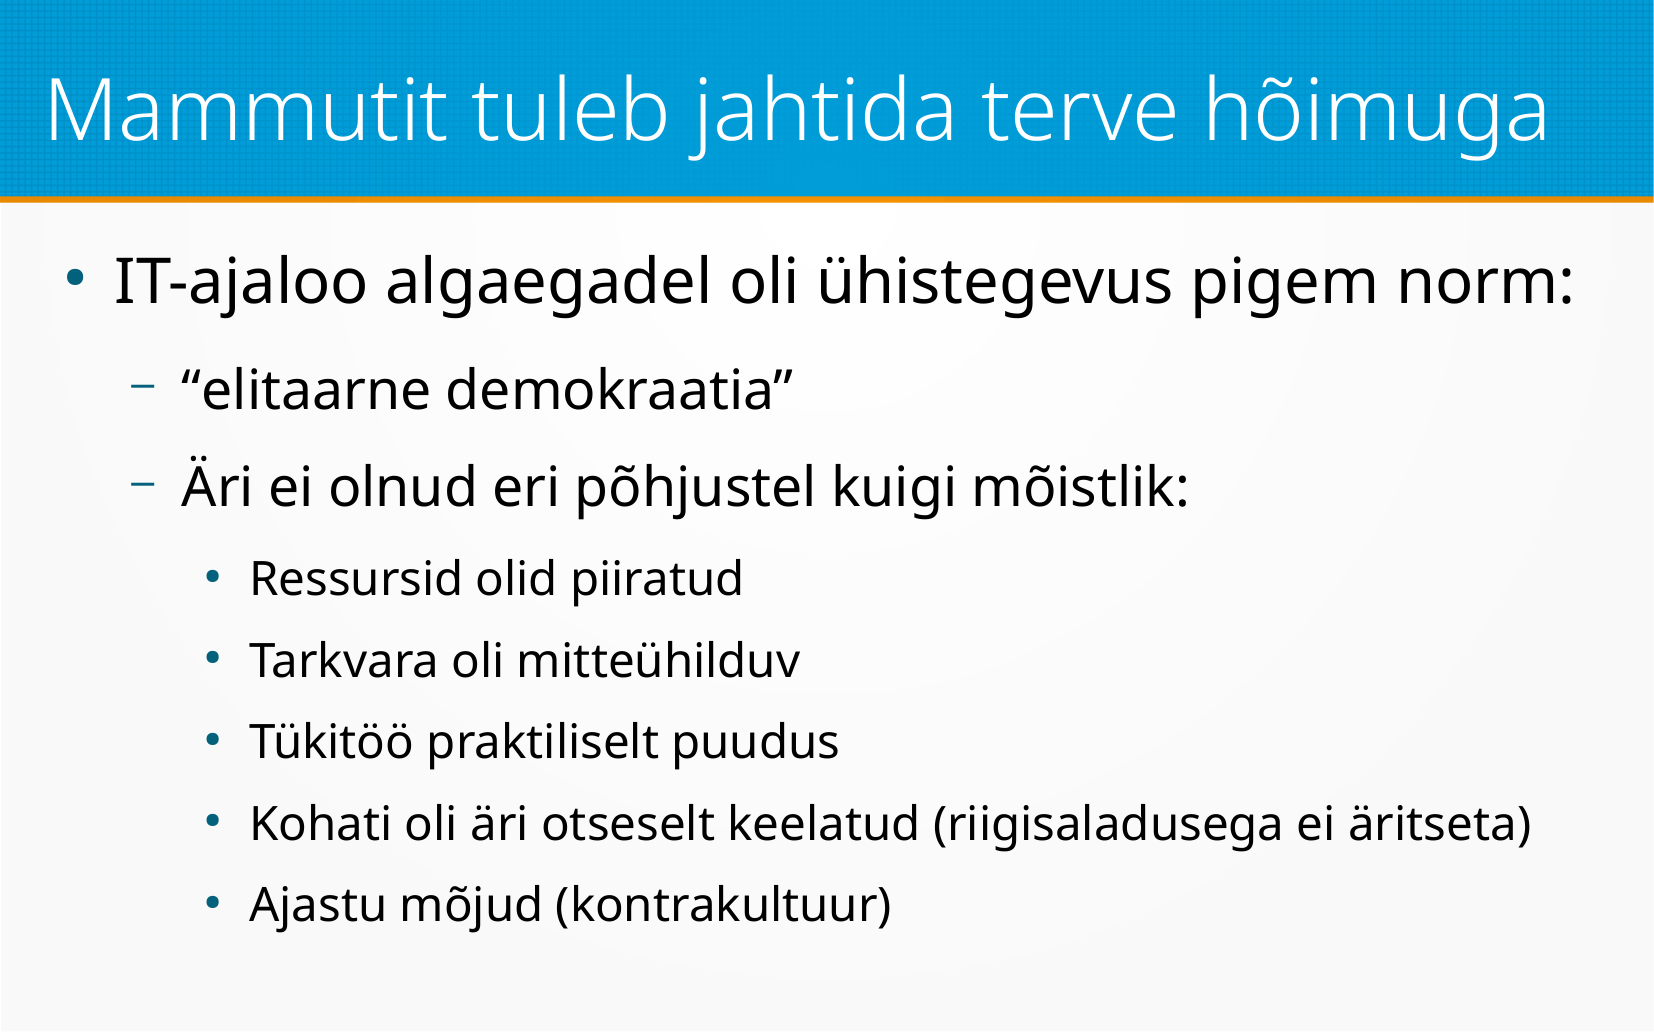

# Mammutit tuleb jahtida terve hõimuga
IT-ajaloo algaegadel oli ühistegevus pigem norm:
“elitaarne demokraatia”
Äri ei olnud eri põhjustel kuigi mõistlik:
Ressursid olid piiratud
Tarkvara oli mitteühilduv
Tükitöö praktiliselt puudus
Kohati oli äri otseselt keelatud (riigisaladusega ei äritseta)
Ajastu mõjud (kontrakultuur)